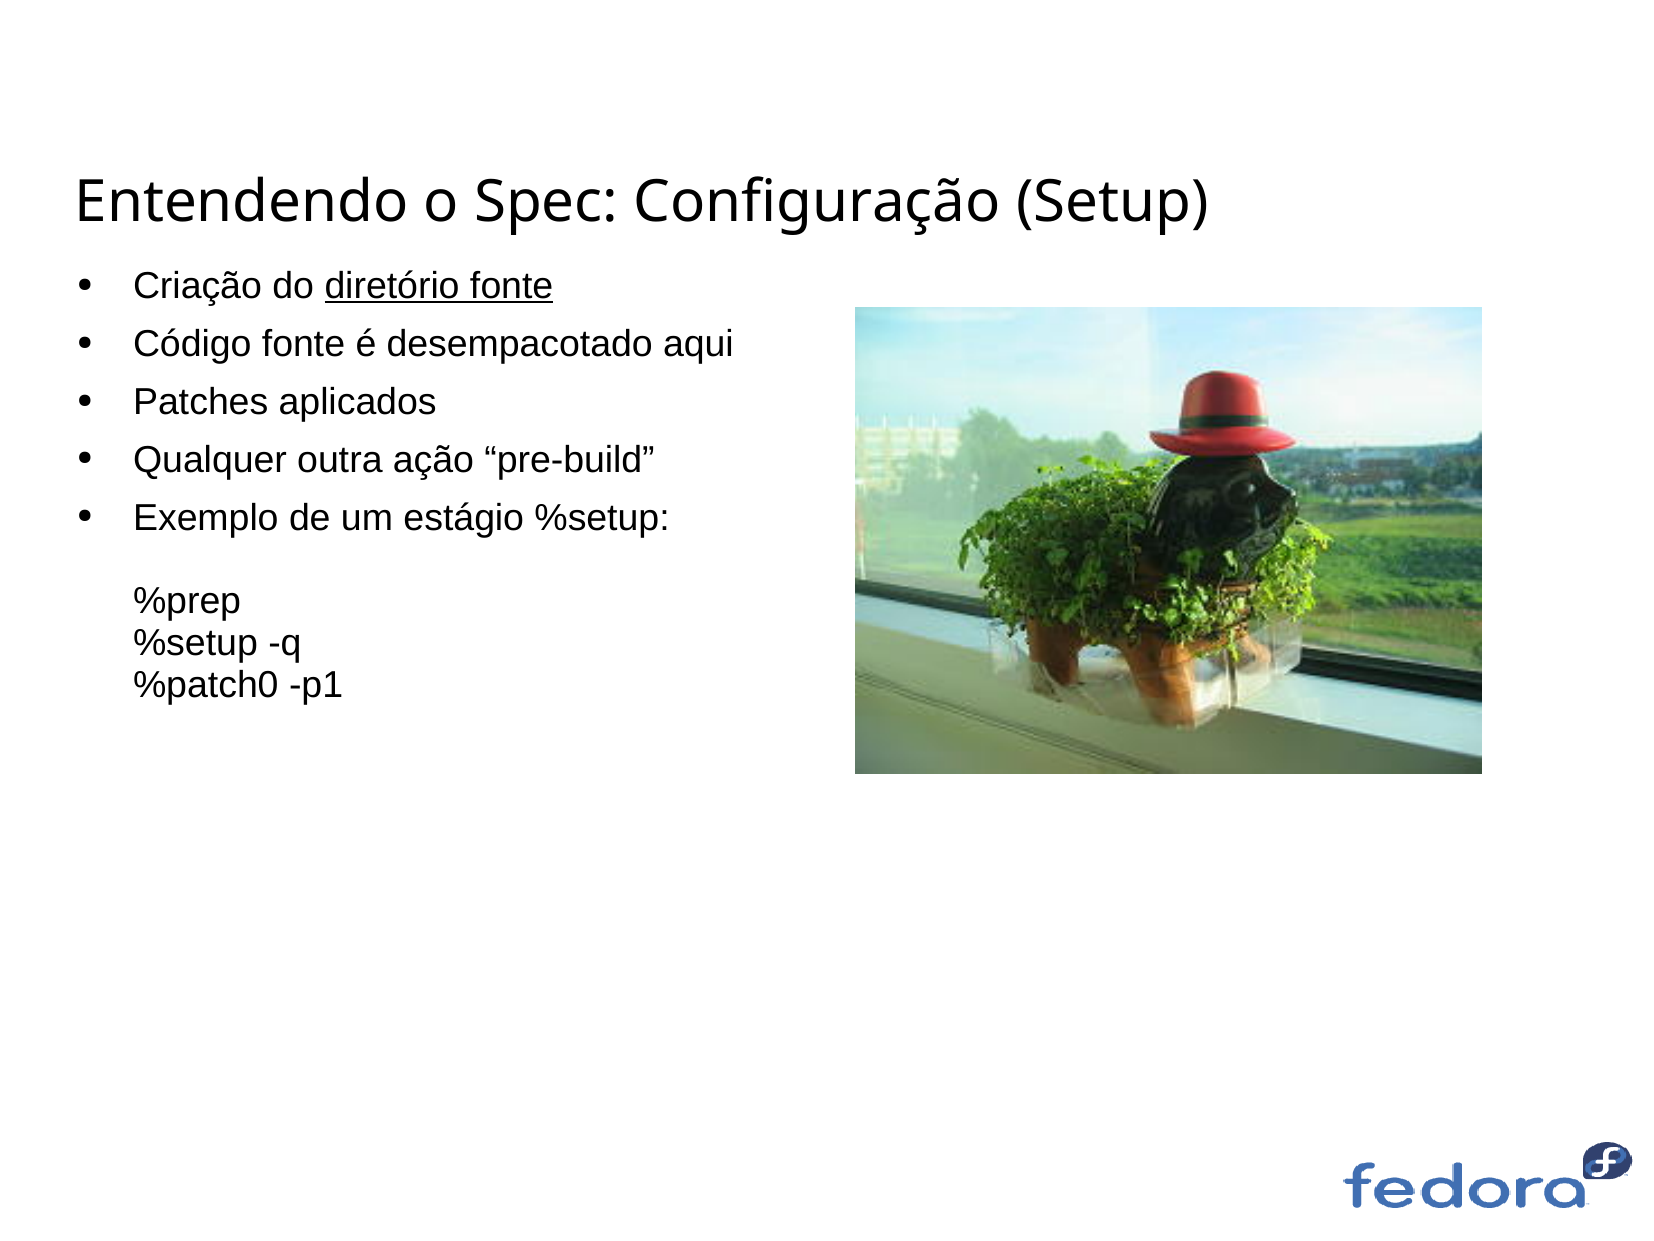

# Entendendo o Spec: Configuração (Setup)
Criação do diretório fonte
Código fonte é desempacotado aqui
Patches aplicados
Qualquer outra ação “pre-build”
Exemplo de um estágio %setup:
%prep
%setup -q
%patch0 -p1